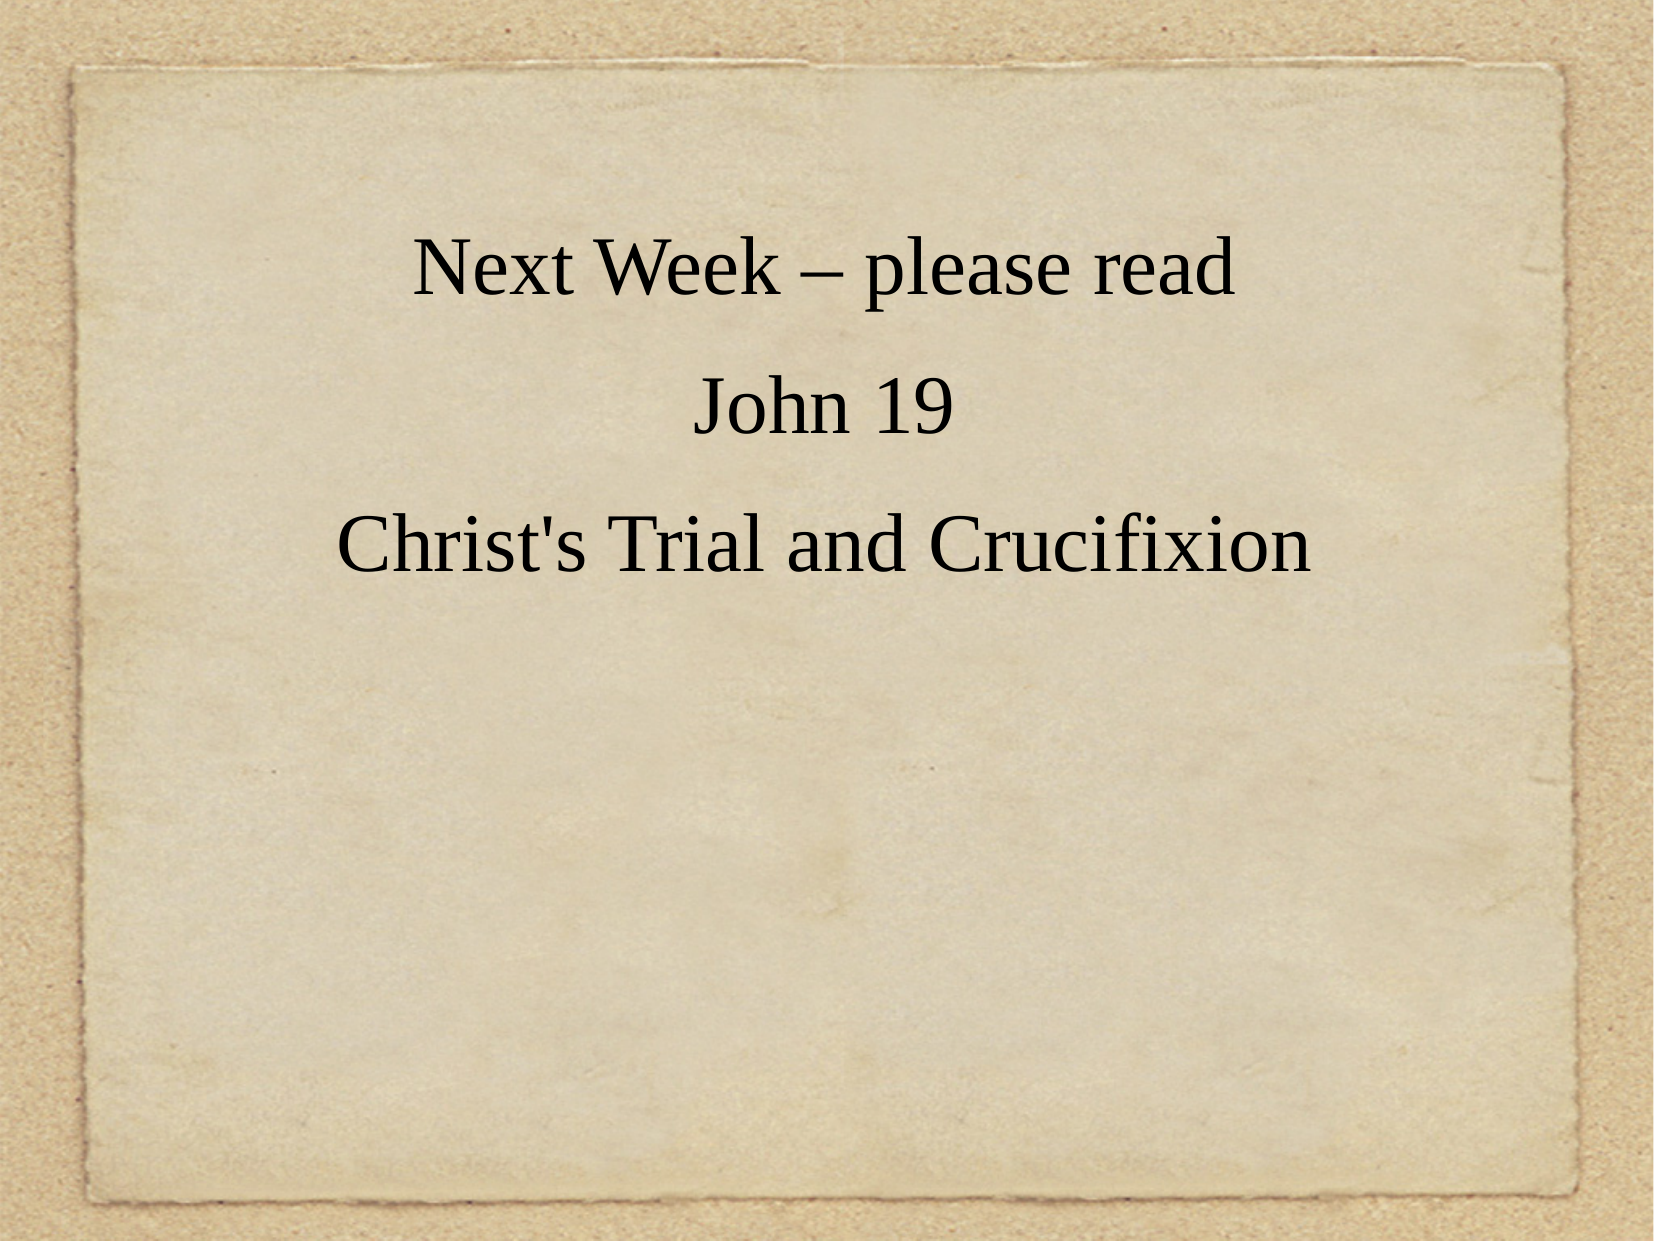

Next Week – please read
John 19
Christ's Trial and Crucifixion